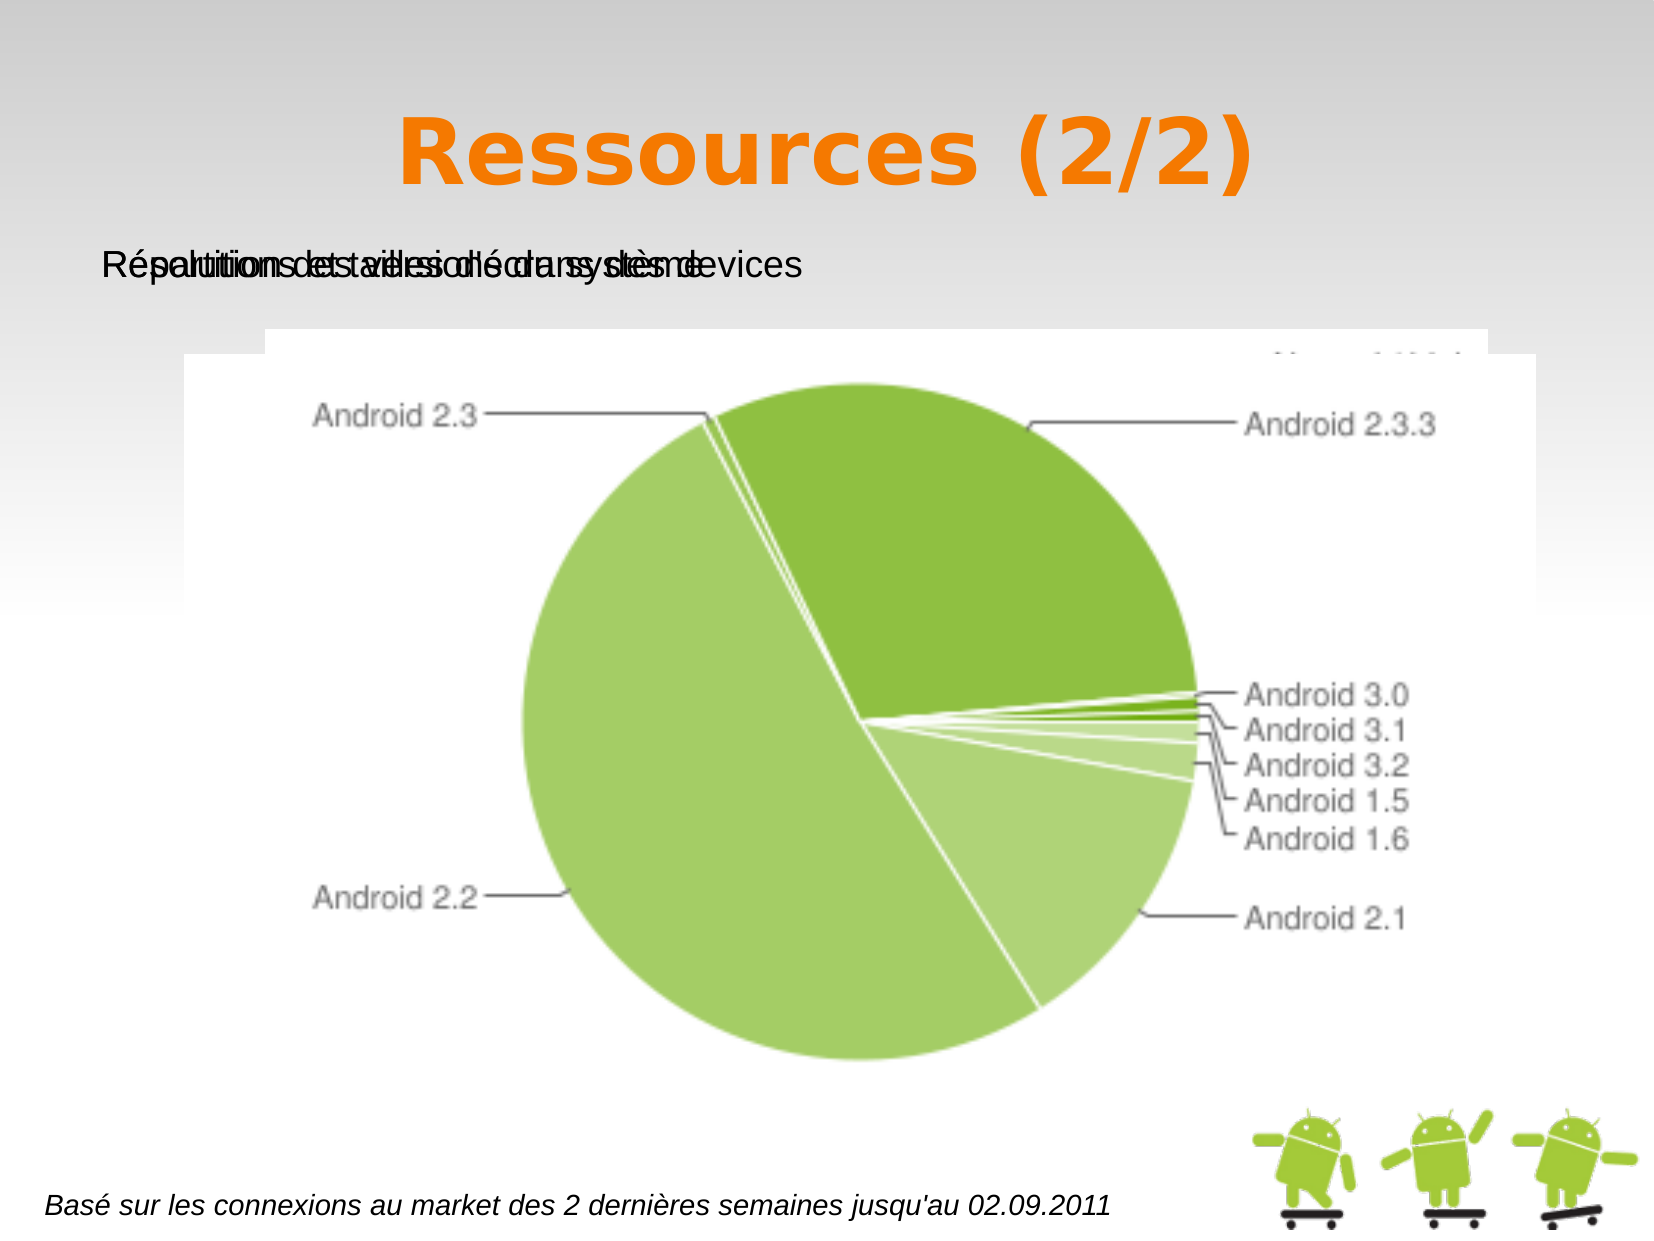

# Ressources (2/2)
Répartition des versions du système
Résolutions et tailles d'écrans des devices
Basé sur les connexions au market des 2 dernières semaines jusqu'au 02.09.2011